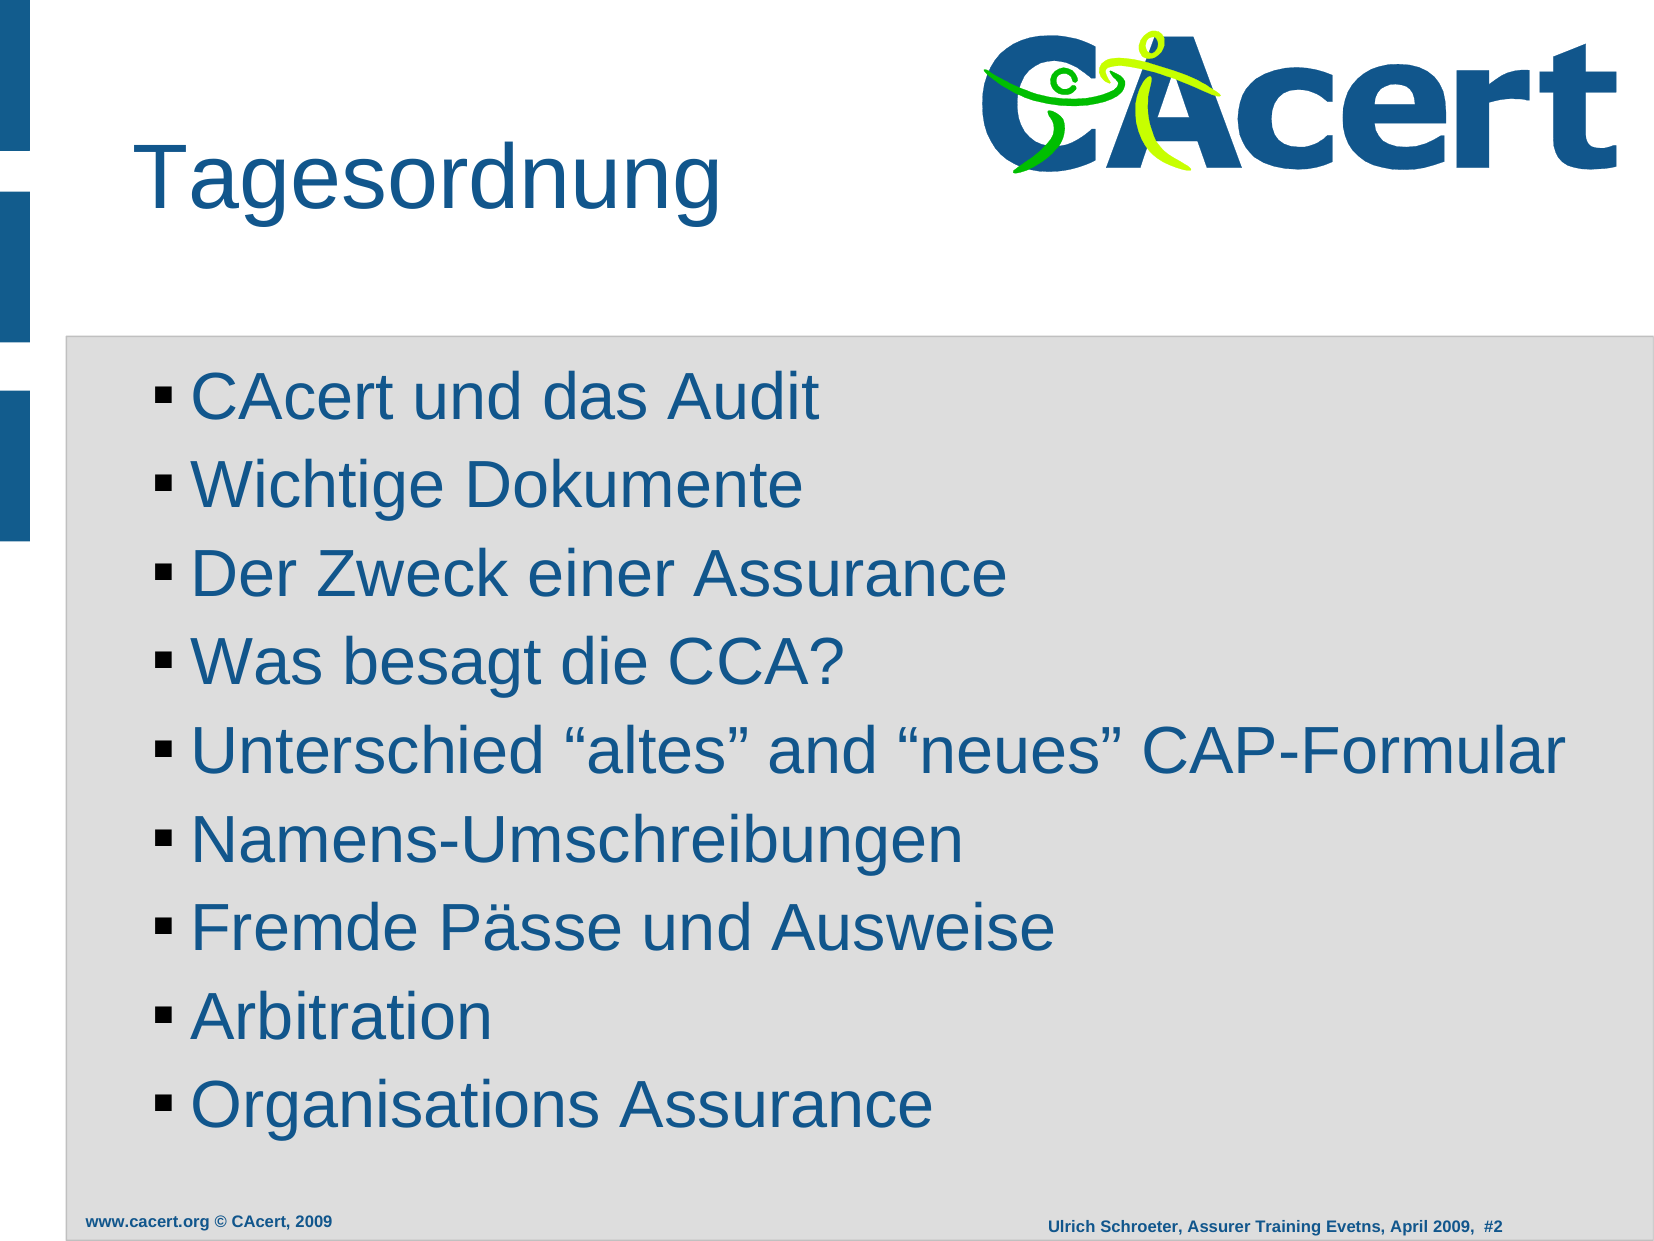

Tagesordnung
 CAcert und das Audit
 Wichtige Dokumente
 Der Zweck einer Assurance
 Was besagt die CCA?
 Unterschied “altes” and “neues” CAP-Formular
 Namens-Umschreibungen
 Fremde Pässe und Ausweise
 Arbitration
 Organisations Assurance